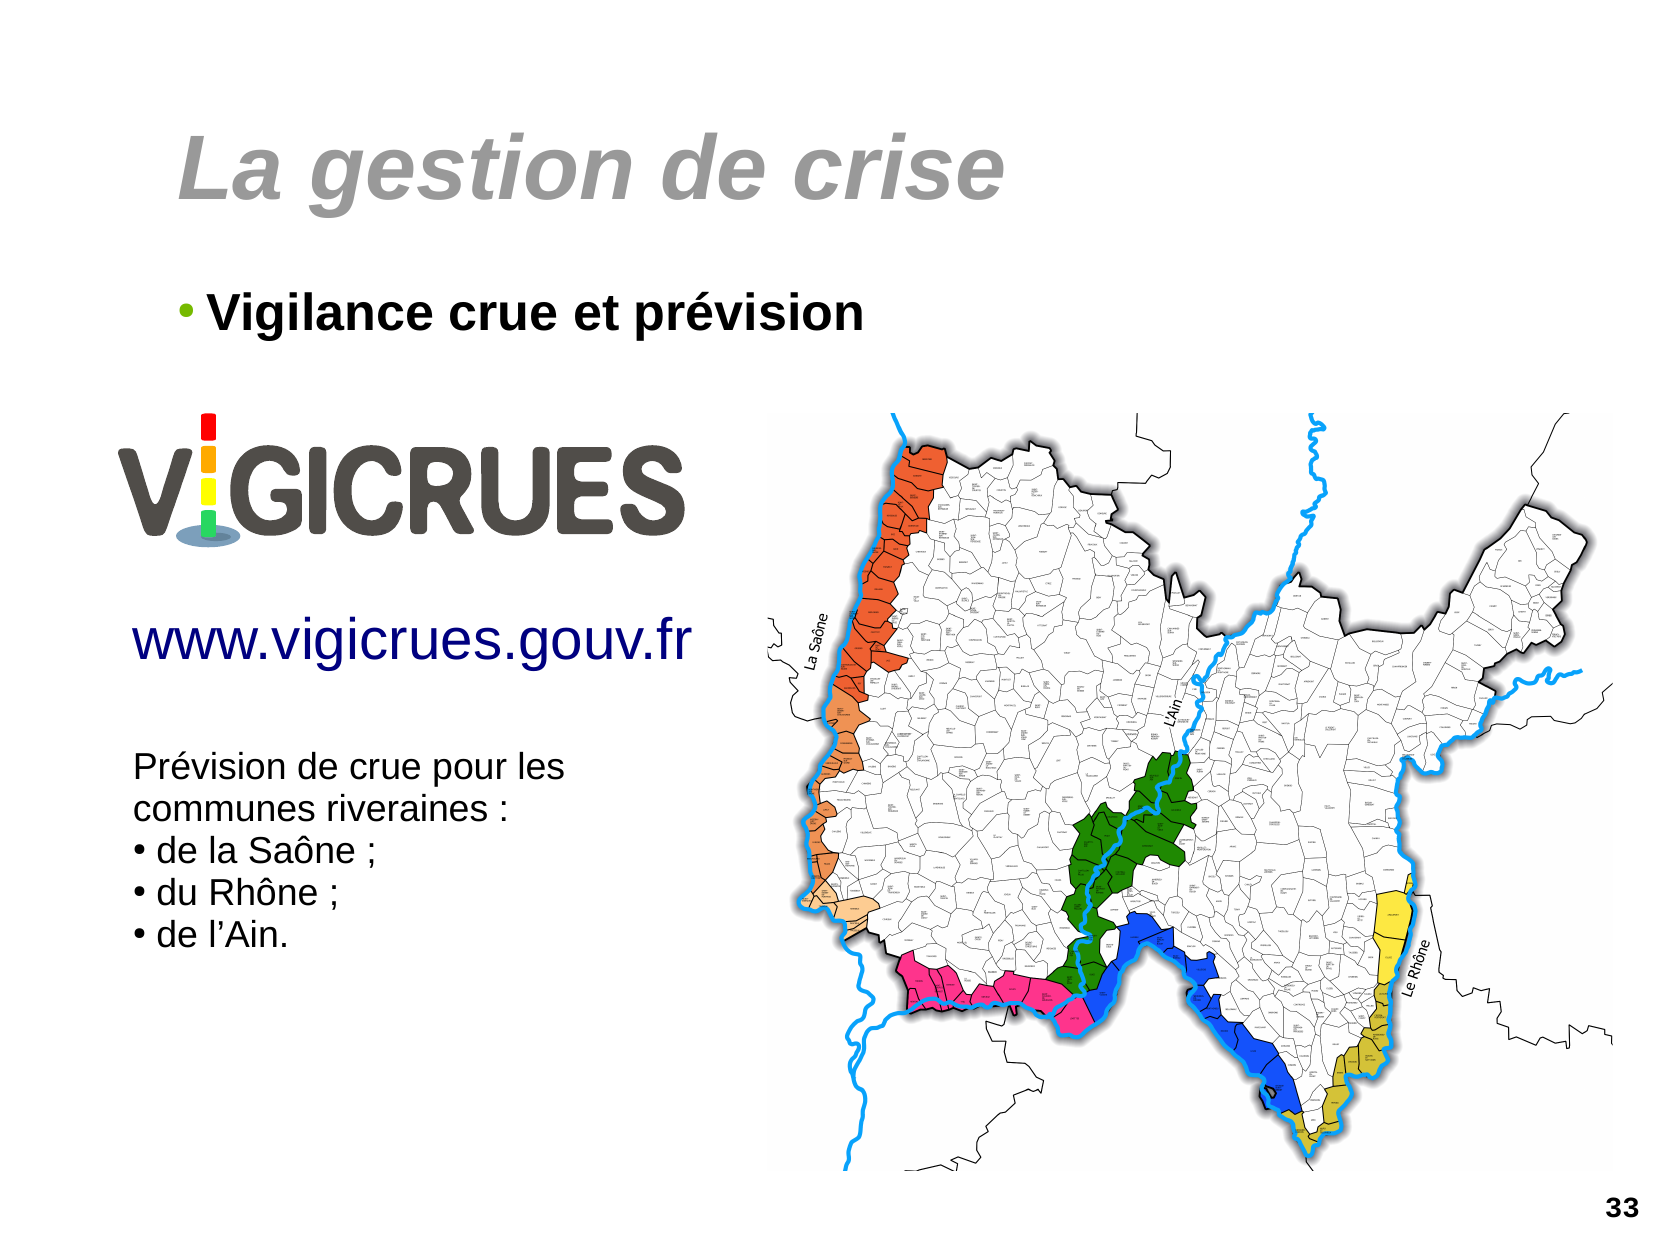

# La gestion de crise
Vigilance crue et prévision
www.vigicrues.gouv.fr
Prévision de crue pour les communes riveraines :
 de la Saône ;
 du Rhône ;
 de l’Ain.